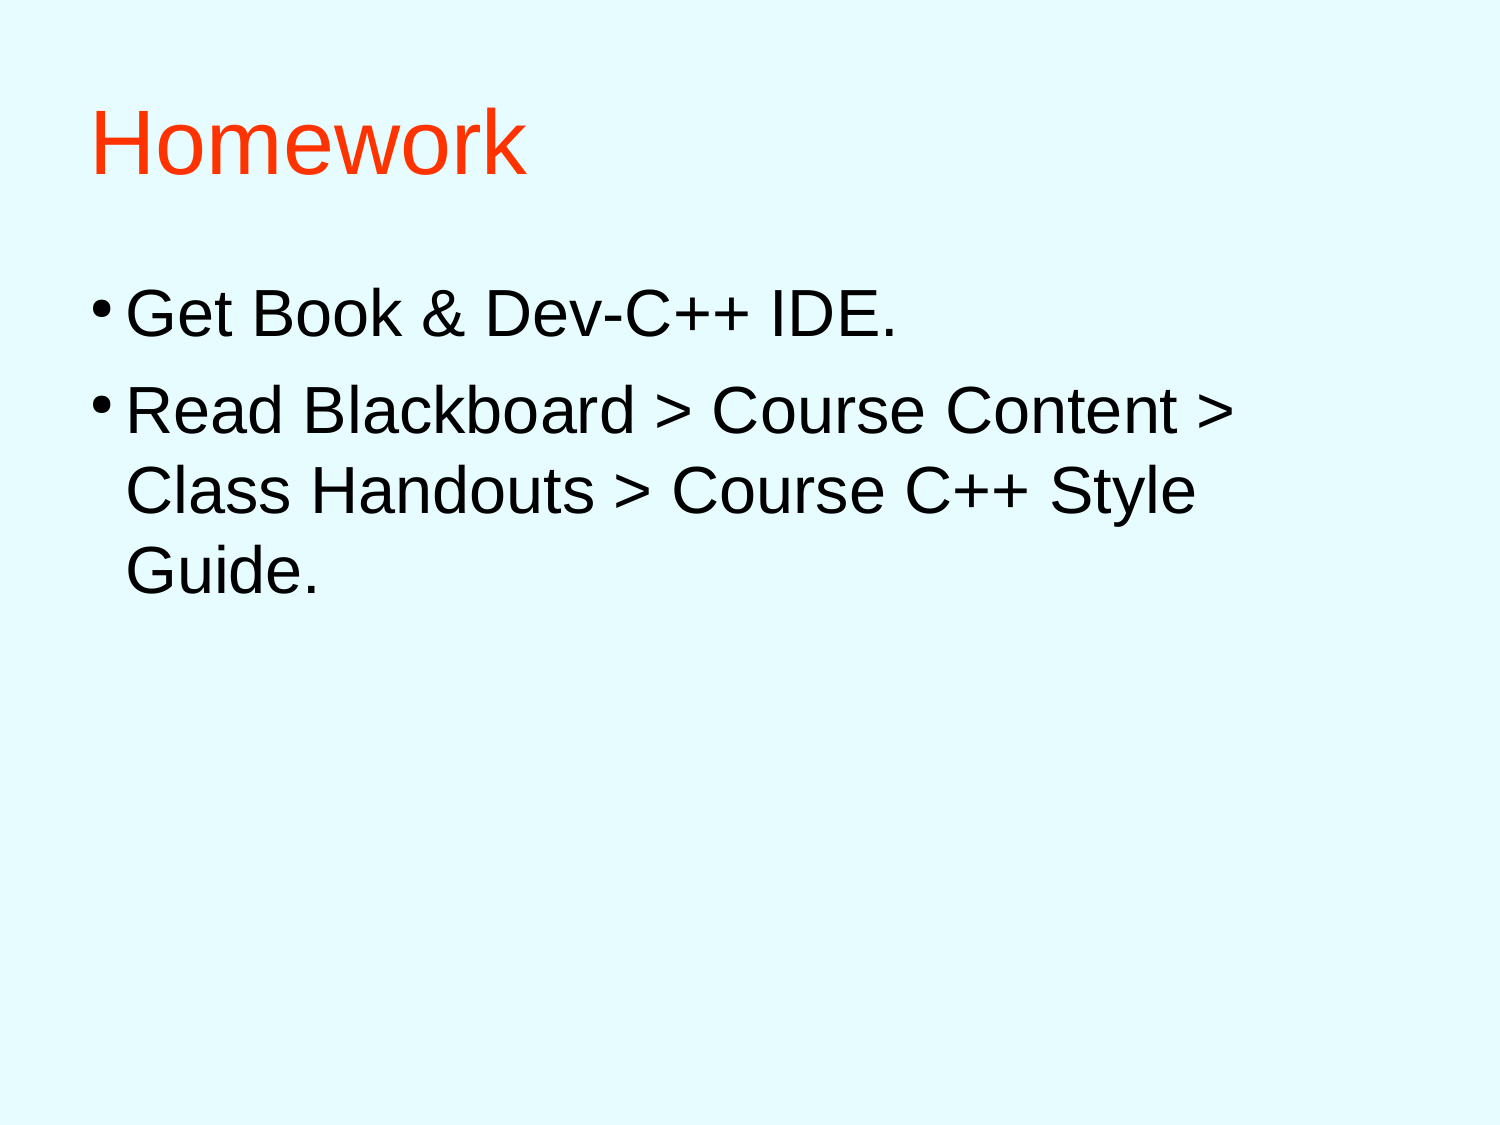

# Homework
Get Book & Dev-C++ IDE.
Read Blackboard > Course Content > Class Handouts > Course C++ Style Guide.